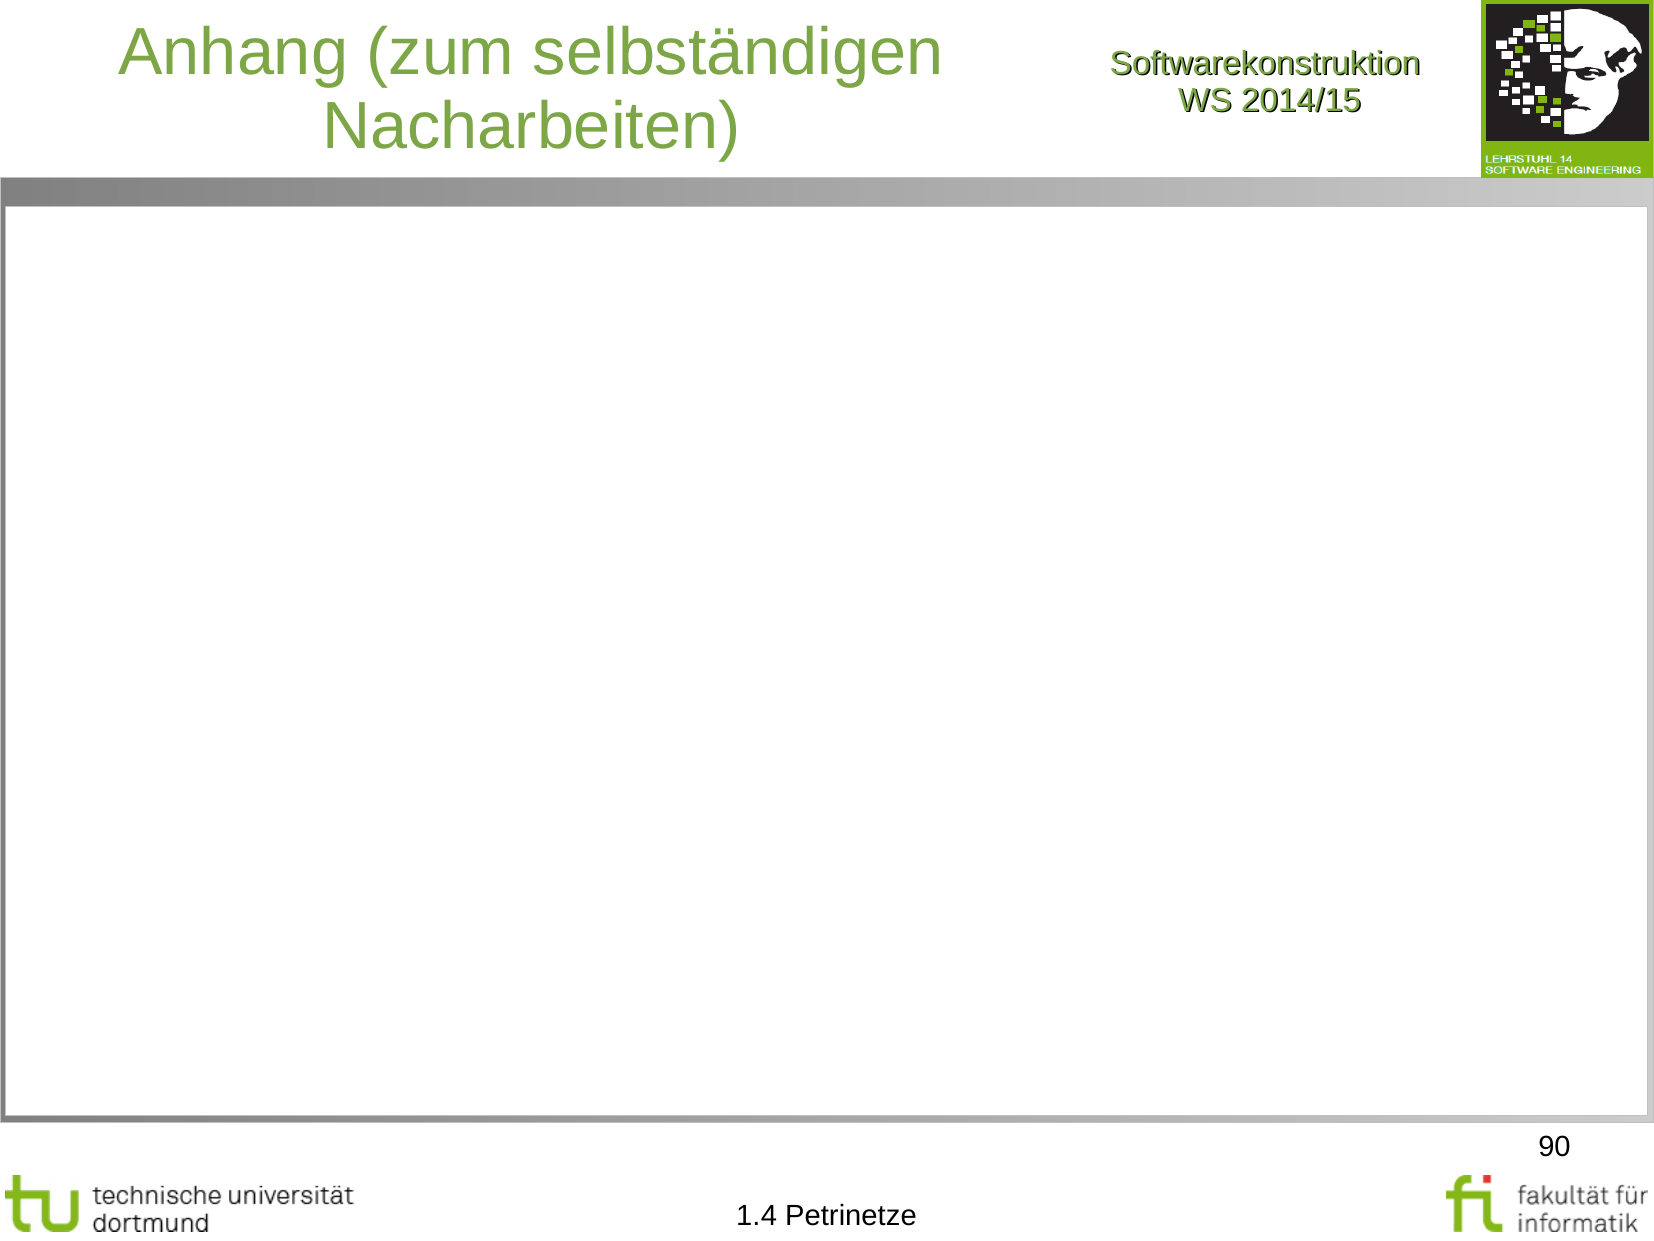

# Anhang (zum selbständigen Nacharbeiten)
90
1.4 Petrinetze